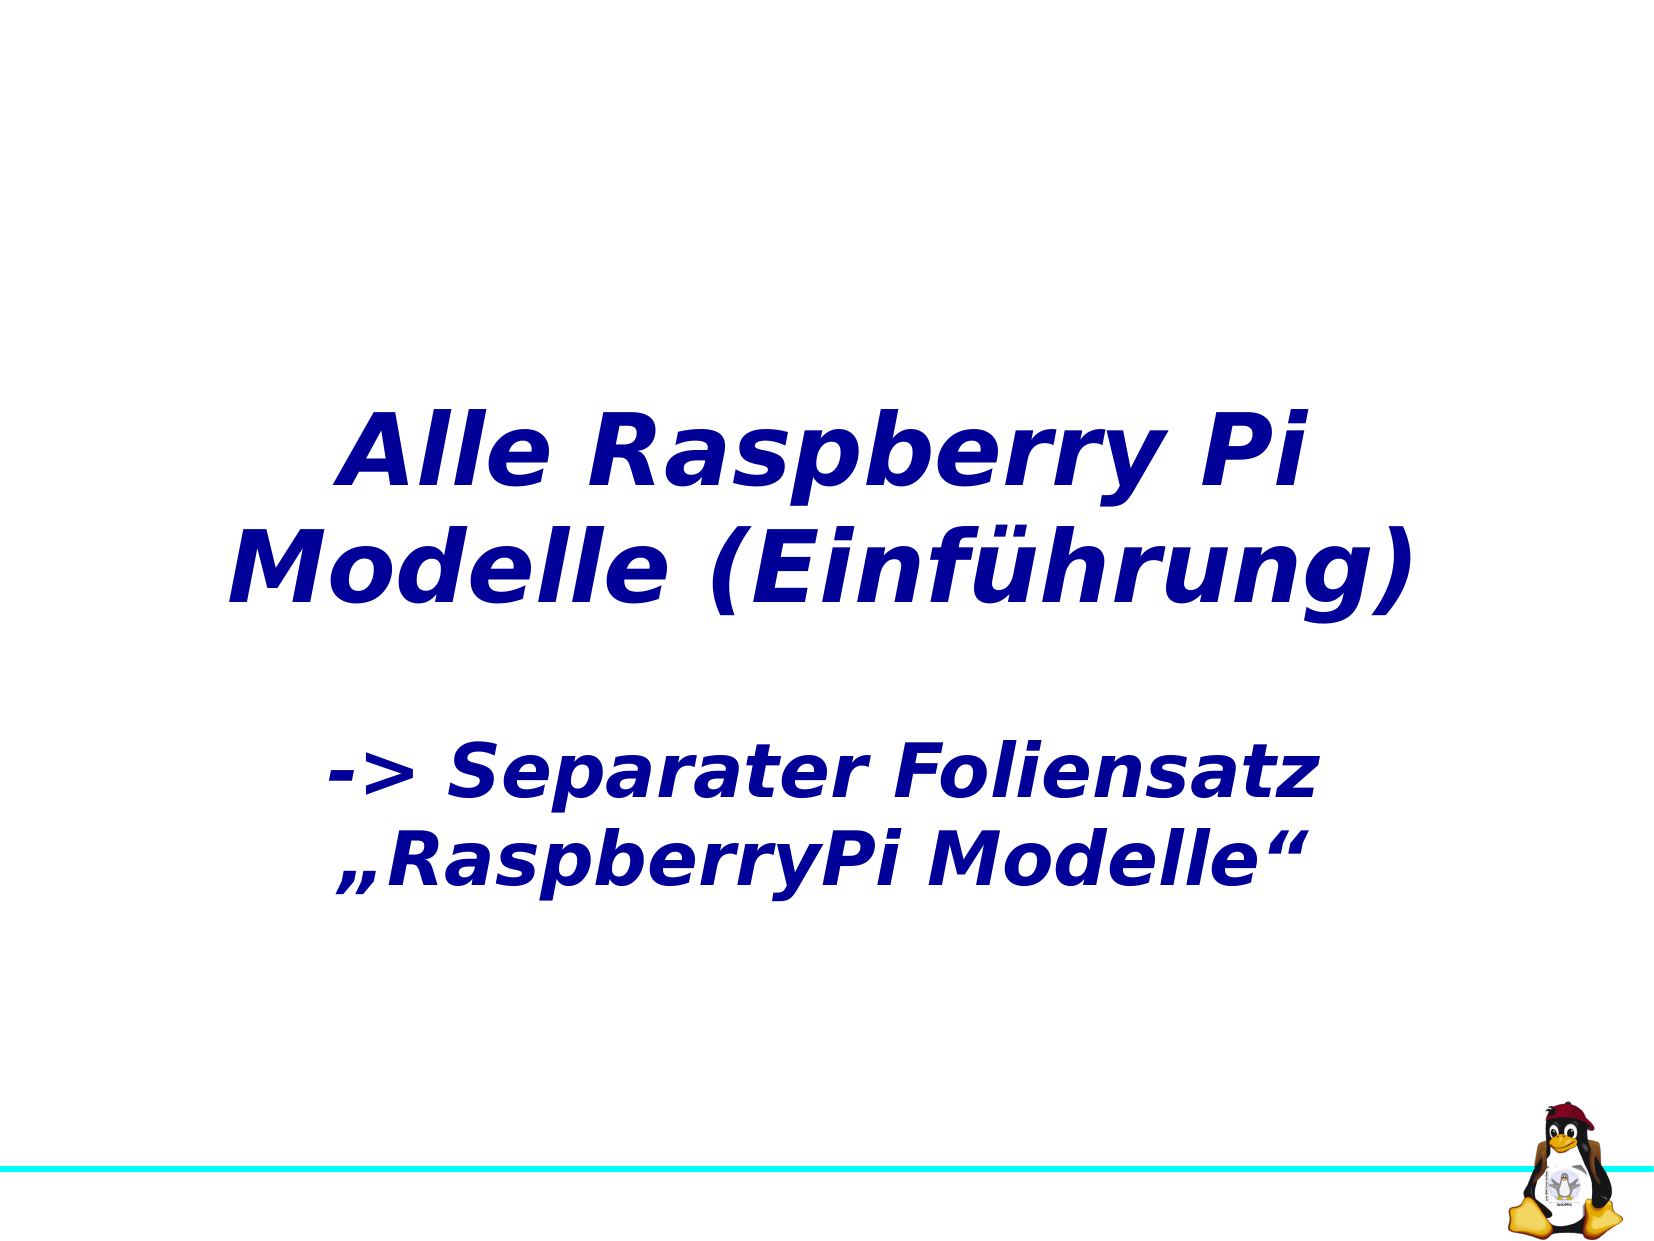

# Alle Raspberry Pi Modelle (Einführung) -> Separater Foliensatz „RaspberryPi Modelle“